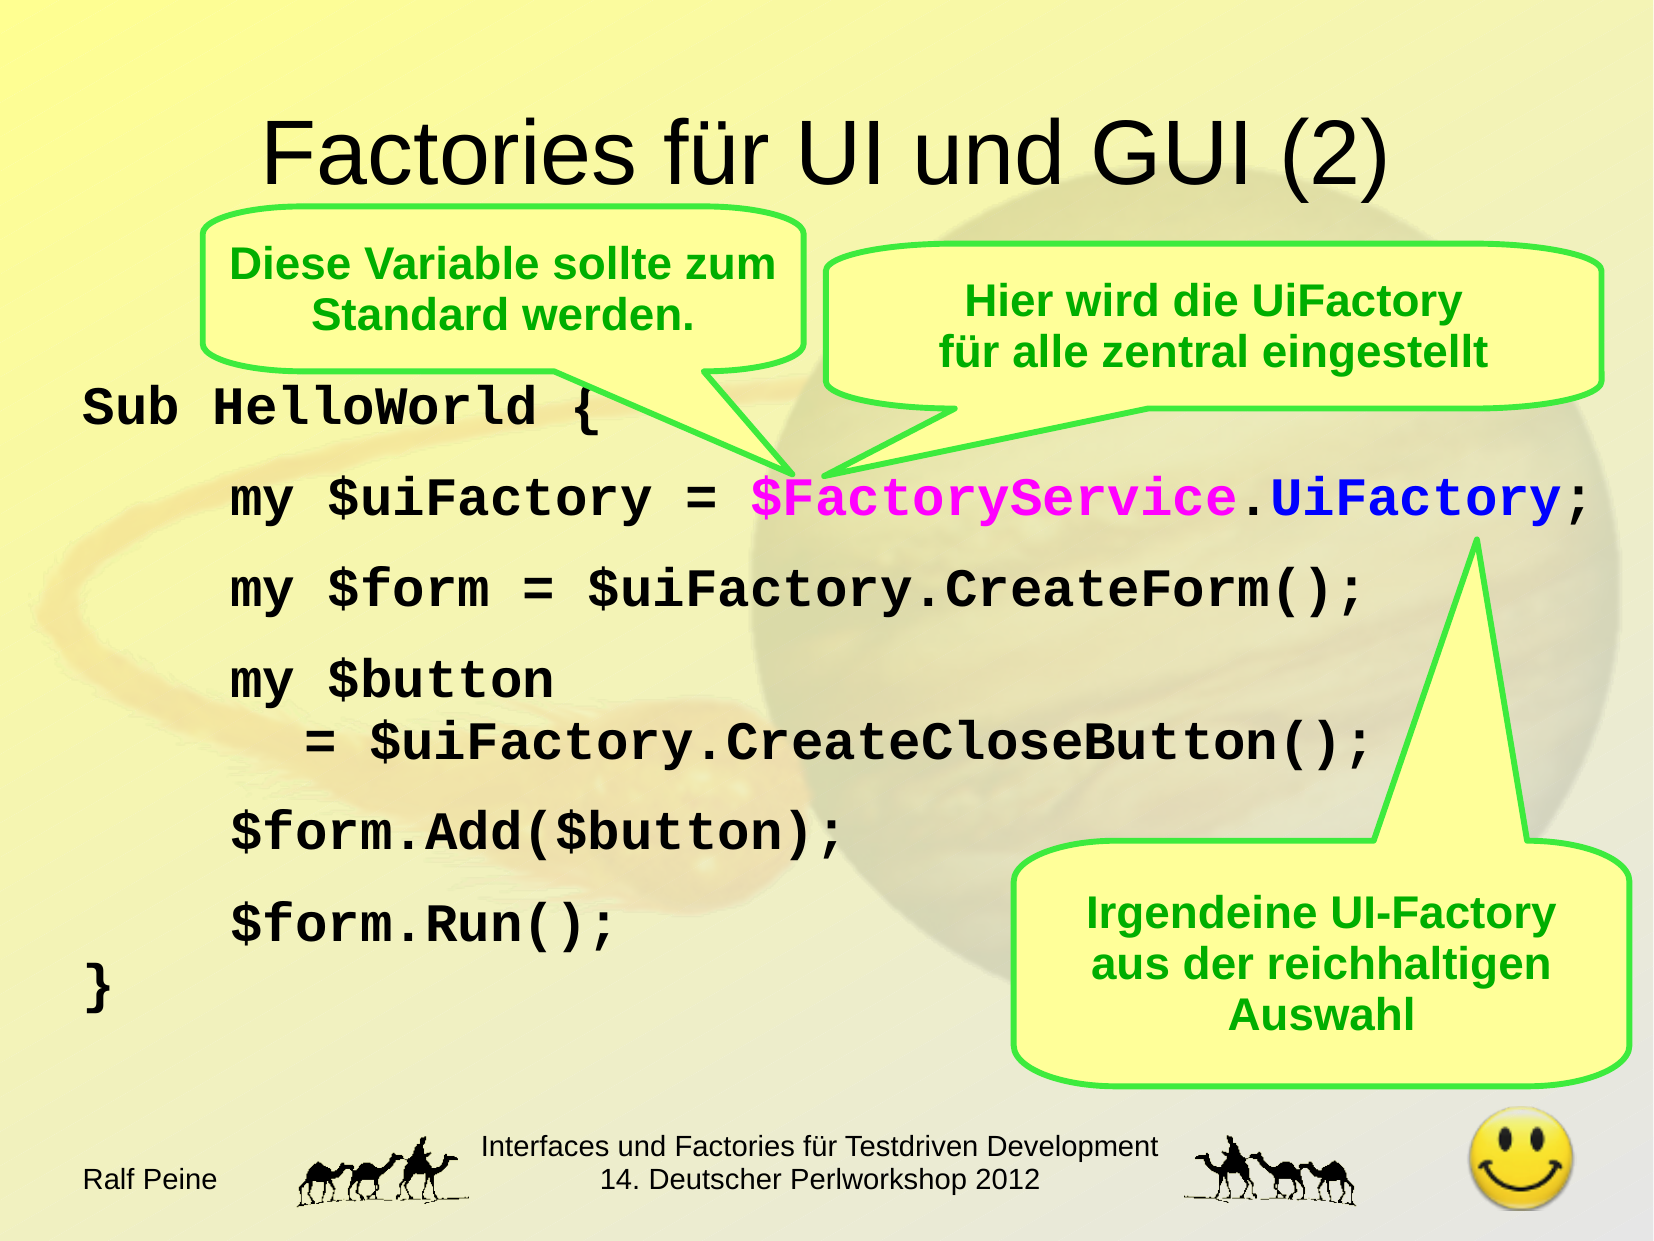

# Factories für UI und GUI (2)
Diese Variable sollte zum
Standard werden.
Hier wird die UiFactory
für alle zentral eingestellt
Sub HelloWorld {
		my $uiFactory = $FactoryService.UiFactory;
		my $form = $uiFactory.CreateForm();
		my $button
			= $uiFactory.CreateCloseButton();
		$form.Add($button);
		$form.Run();
}
Irgendeine UI-Factory
aus der reichhaltigen
Auswahl